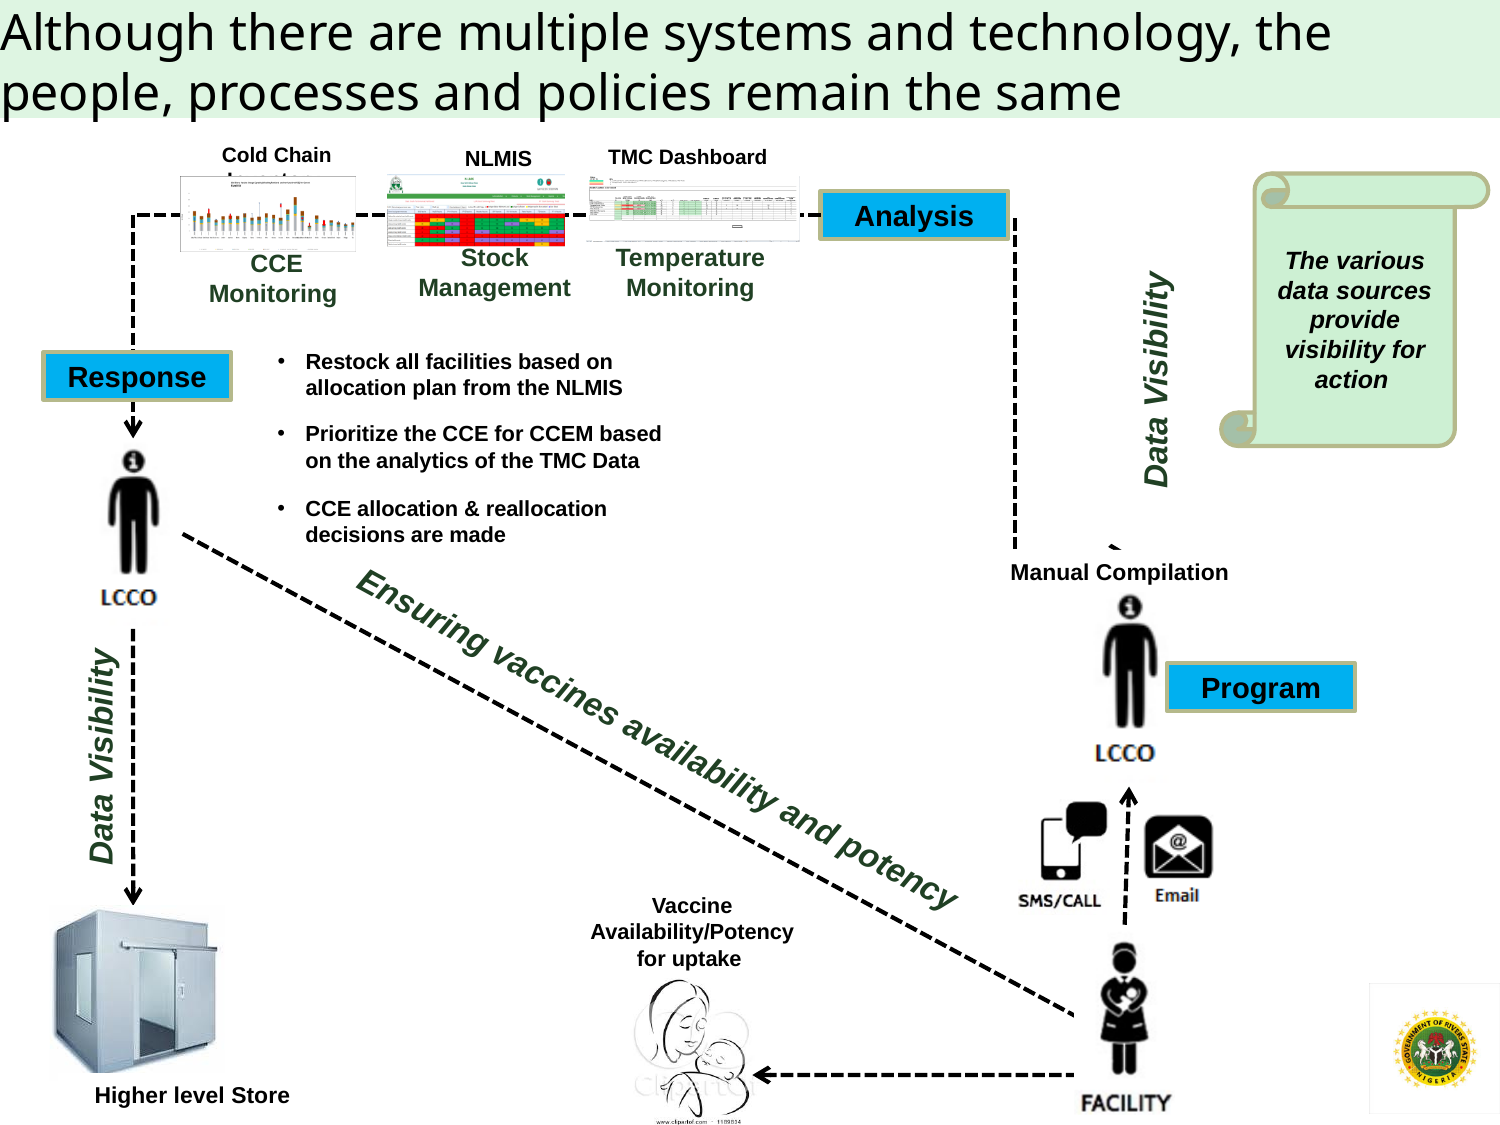

Although there are multiple systems and technology, the people, processes and policies remain the same
Cold Chain Inventory
TMC Dashboard
NLMIS
Analysis
Stock
Management
Temperature Monitoring
The various data sources provide visibility for action
CCE Monitoring
Restock all facilities based on allocation plan from the NLMIS
Data Visibility
Response
Prioritize the CCE for CCEM based on the analytics of the TMC Data
CCE allocation & reallocation decisions are made
Manual Compilation
Program
Ensuring vaccines availability and potency
Data Visibility
Vaccine Availability/Potency for uptake
Higher level Store